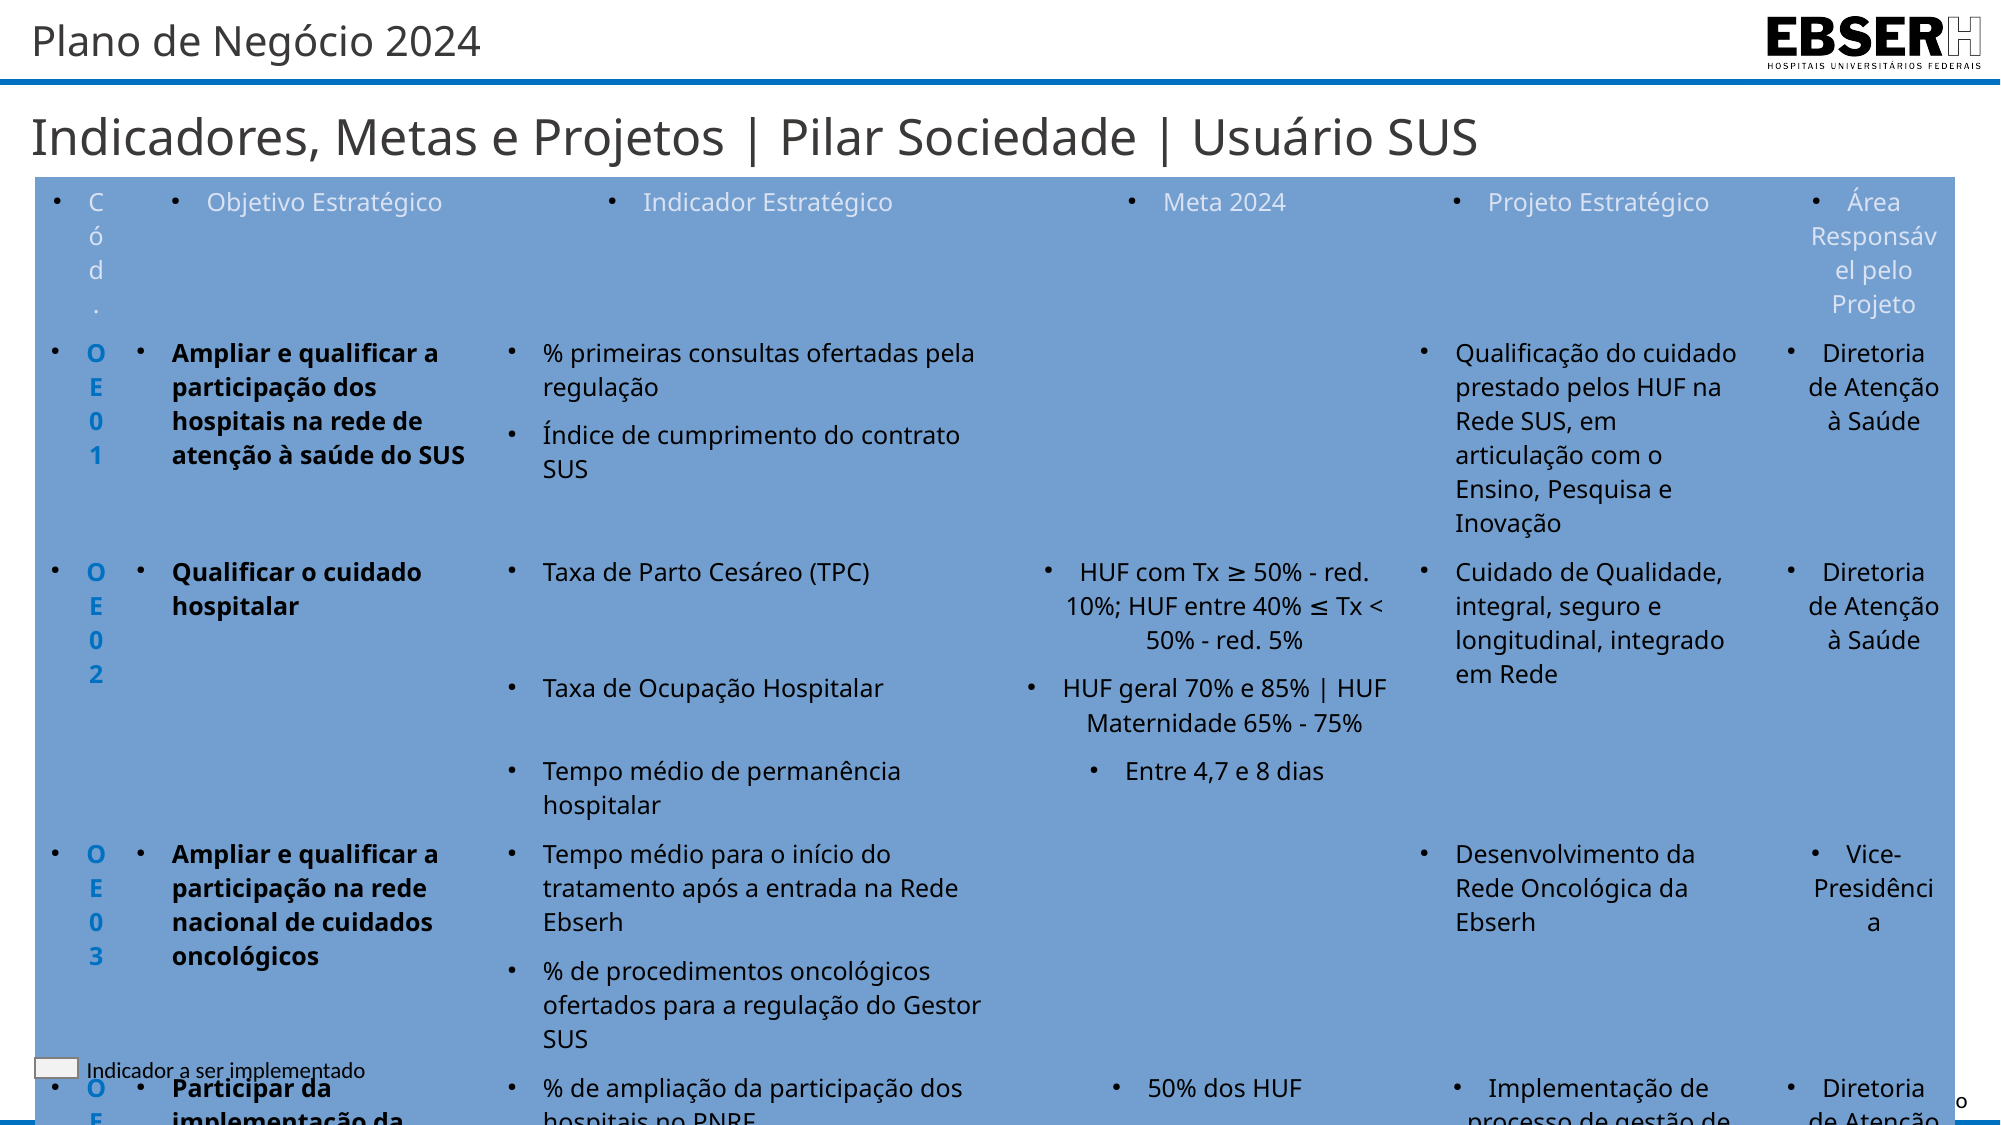

Indicadores, Metas e Projetos | Pilar Sociedade | Usuário SUS
| Cód. | Objetivo Estratégico | Indicador Estratégico | Meta 2024 | Projeto Estratégico | Área Responsável pelo Projeto |
| --- | --- | --- | --- | --- | --- |
| OE01 | Ampliar e qualificar a participação dos hospitais na rede de atenção à saúde do SUS | % primeiras consultas ofertadas pela regulação | | Qualificação do cuidado prestado pelos HUF na Rede SUS, em articulação com o Ensino, Pesquisa e Inovação | Diretoria de Atenção à Saúde |
| | | Índice de cumprimento do contrato SUS | | | |
| OE02 | Qualificar o cuidado hospitalar | Taxa de Parto Cesáreo (TPC) | HUF com Tx ≥ 50% - red. 10%; HUF entre 40% ≤ Tx < 50% - red. 5% | Cuidado de Qualidade, integral, seguro e longitudinal, integrado em Rede | Diretoria de Atenção à Saúde |
| | | Taxa de Ocupação Hospitalar | HUF geral 70% e 85% | HUF Maternidade 65% - 75% | | |
| | | Tempo médio de permanência hospitalar | Entre 4,7 e 8 dias | | |
| OE03 | Ampliar e qualificar a participação na rede nacional de cuidados oncológicos | Tempo médio para o início do tratamento após a entrada na Rede Ebserh | | Desenvolvimento da Rede Oncológica da Ebserh | Vice-Presidência |
| | | % de procedimentos oncológicos ofertados para a regulação do Gestor SUS | | | |
| OE04 | Participar da implementação da Política Nacional de Atenção Especializada e do esforço de redução de filas | % de ampliação da participação dos hospitais no PNRF | 50% dos HUF | Implementação de processo de gestão de filas de cirurgia eletiva dos HUFs integrado com o gestor | Diretoria de Atenção à Saúde |
| | | % de cirurgias ofertadas para regulação do Gestor SUS | | | |
Indicador a ser implementado